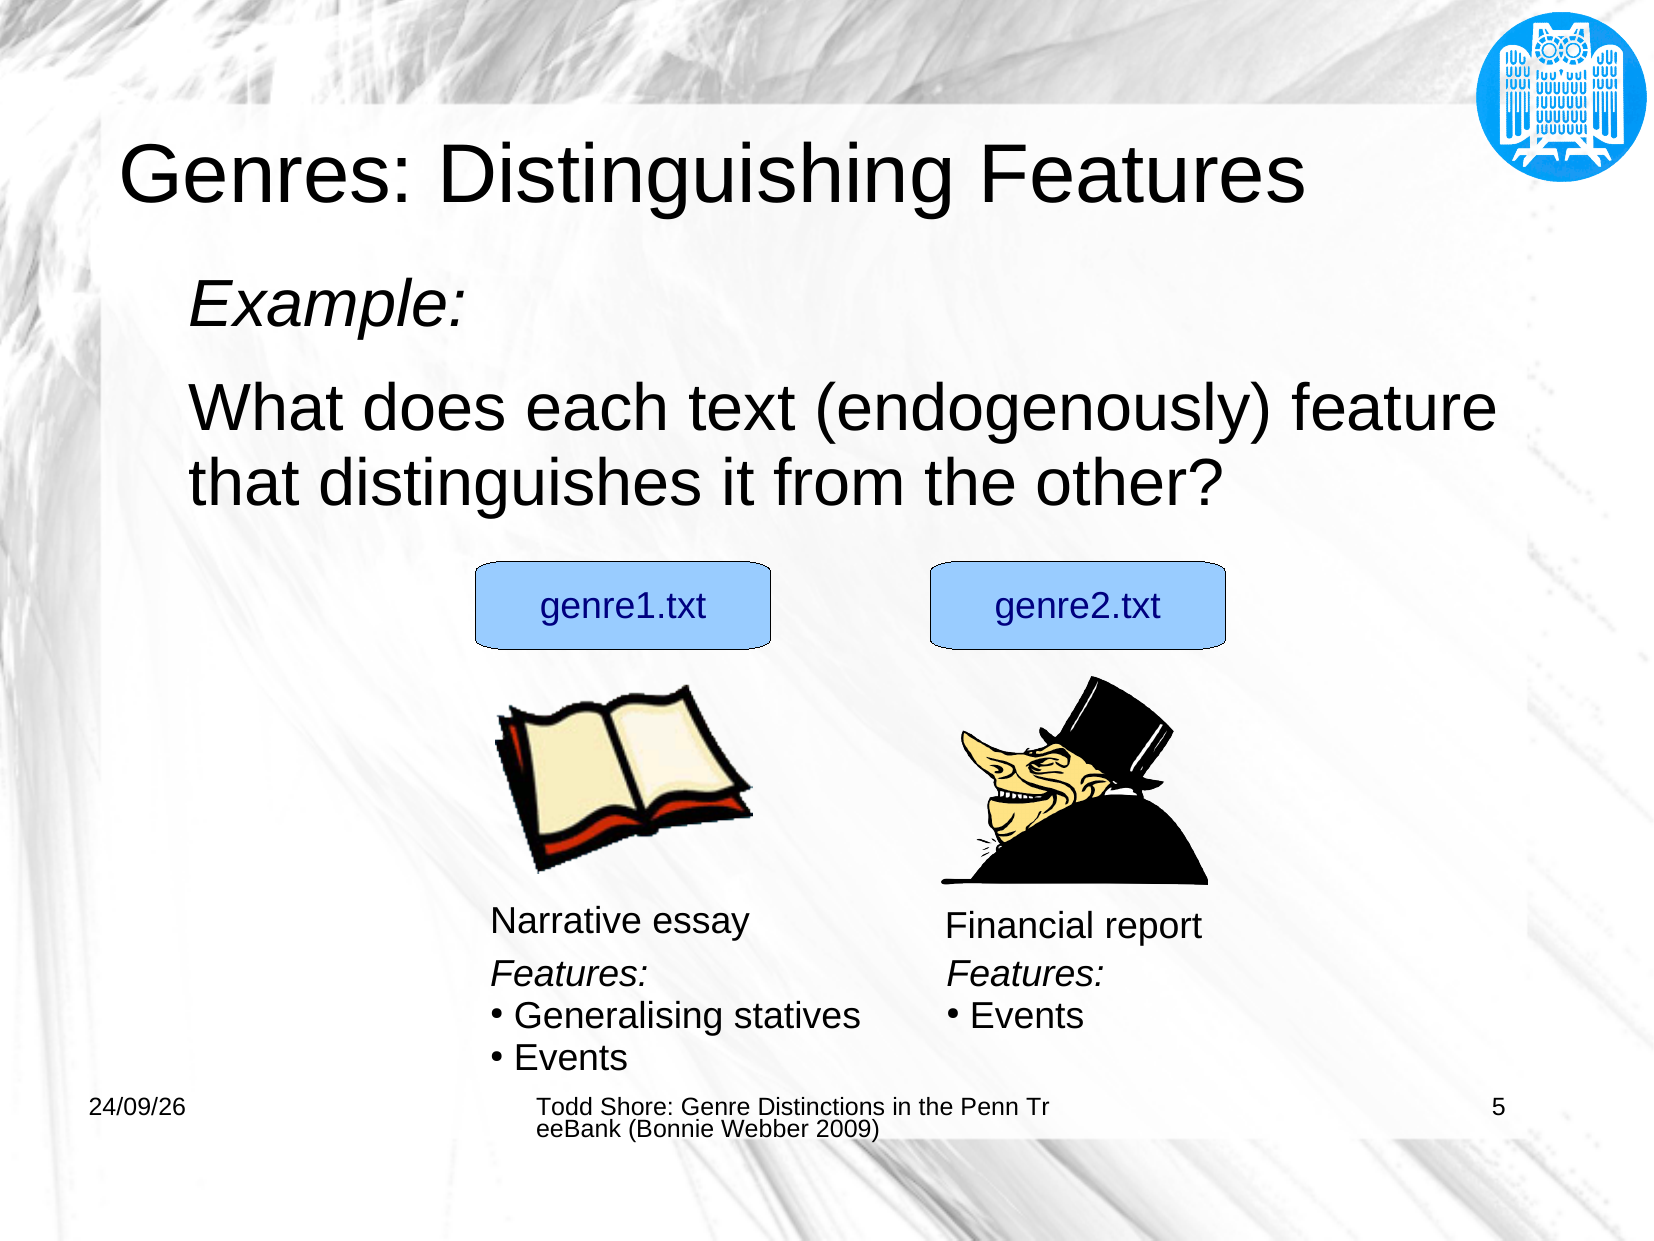

# Genres: Distinguishing Features
Example:
What does each text (endogenously) feature that distinguishes it from the other?
genre1.txt
genre2.txt
Narrative essay
Financial report
Features:
 Generalising statives
 Events
Features:
 Events
Todd Shore: Genre Distinctions in the Penn TreeBank (Bonnie Webber 2009)
5